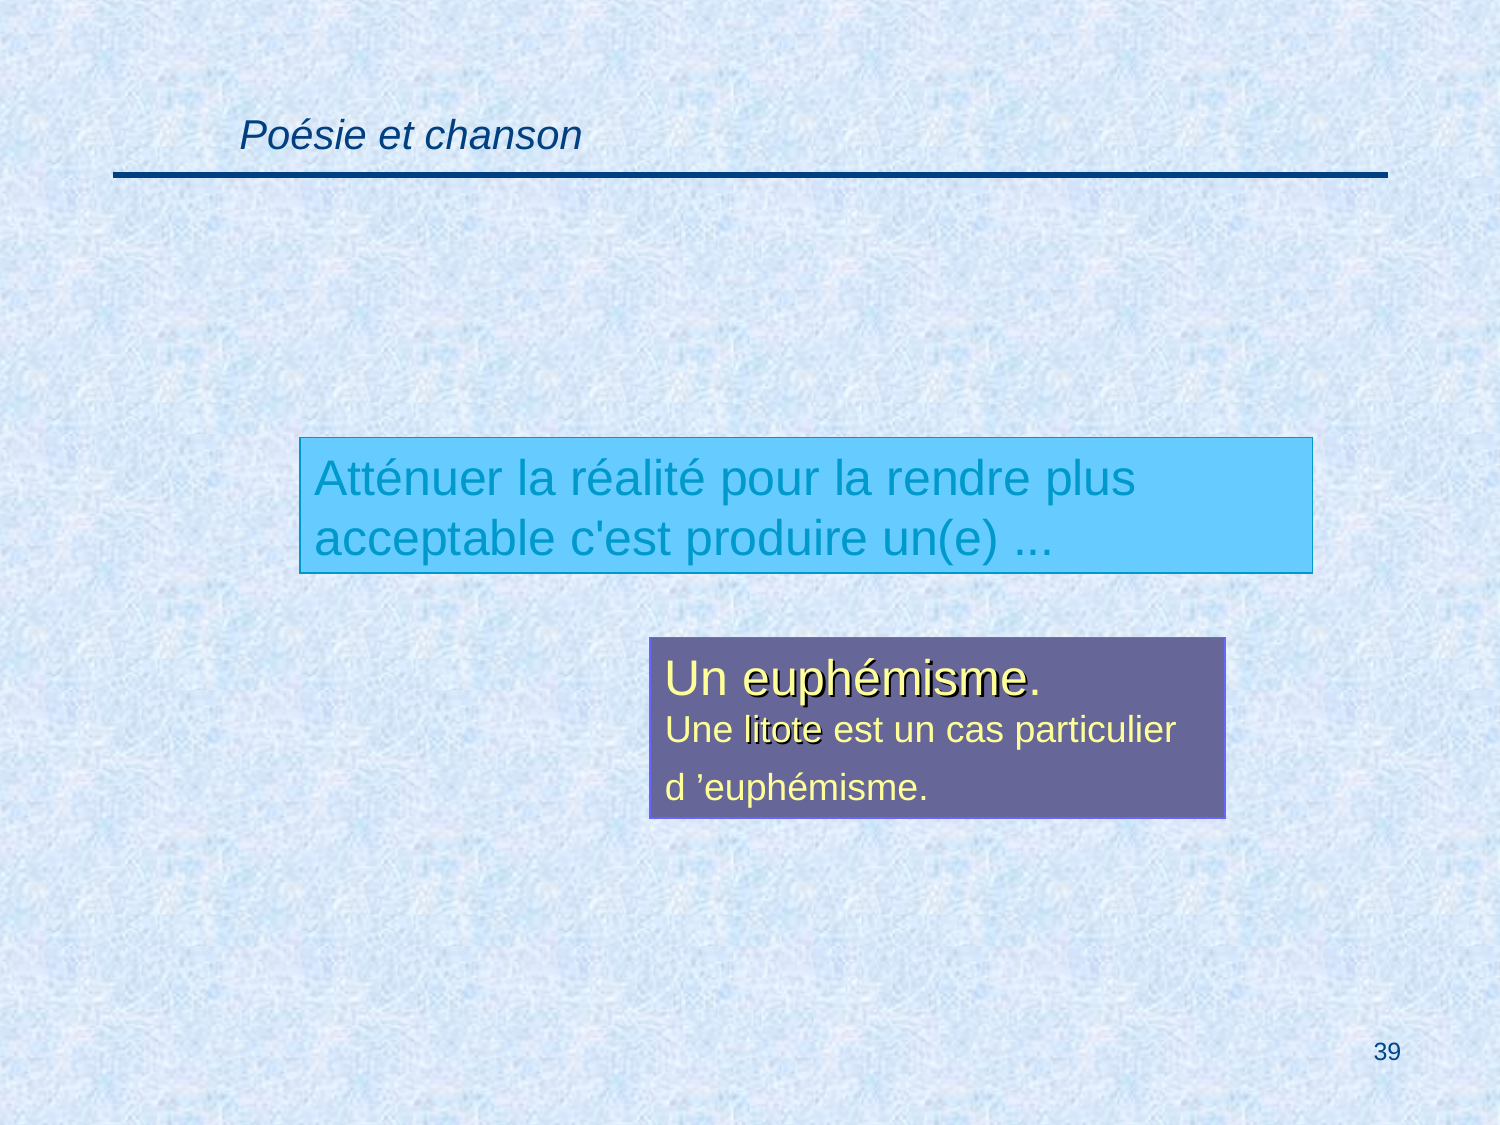

Poésie et chanson
Atténuer la réalité pour la rendre plus acceptable c'est produire un(e) ...
Un euphémisme.
Une litote est un cas particulier d ’euphémisme.
39